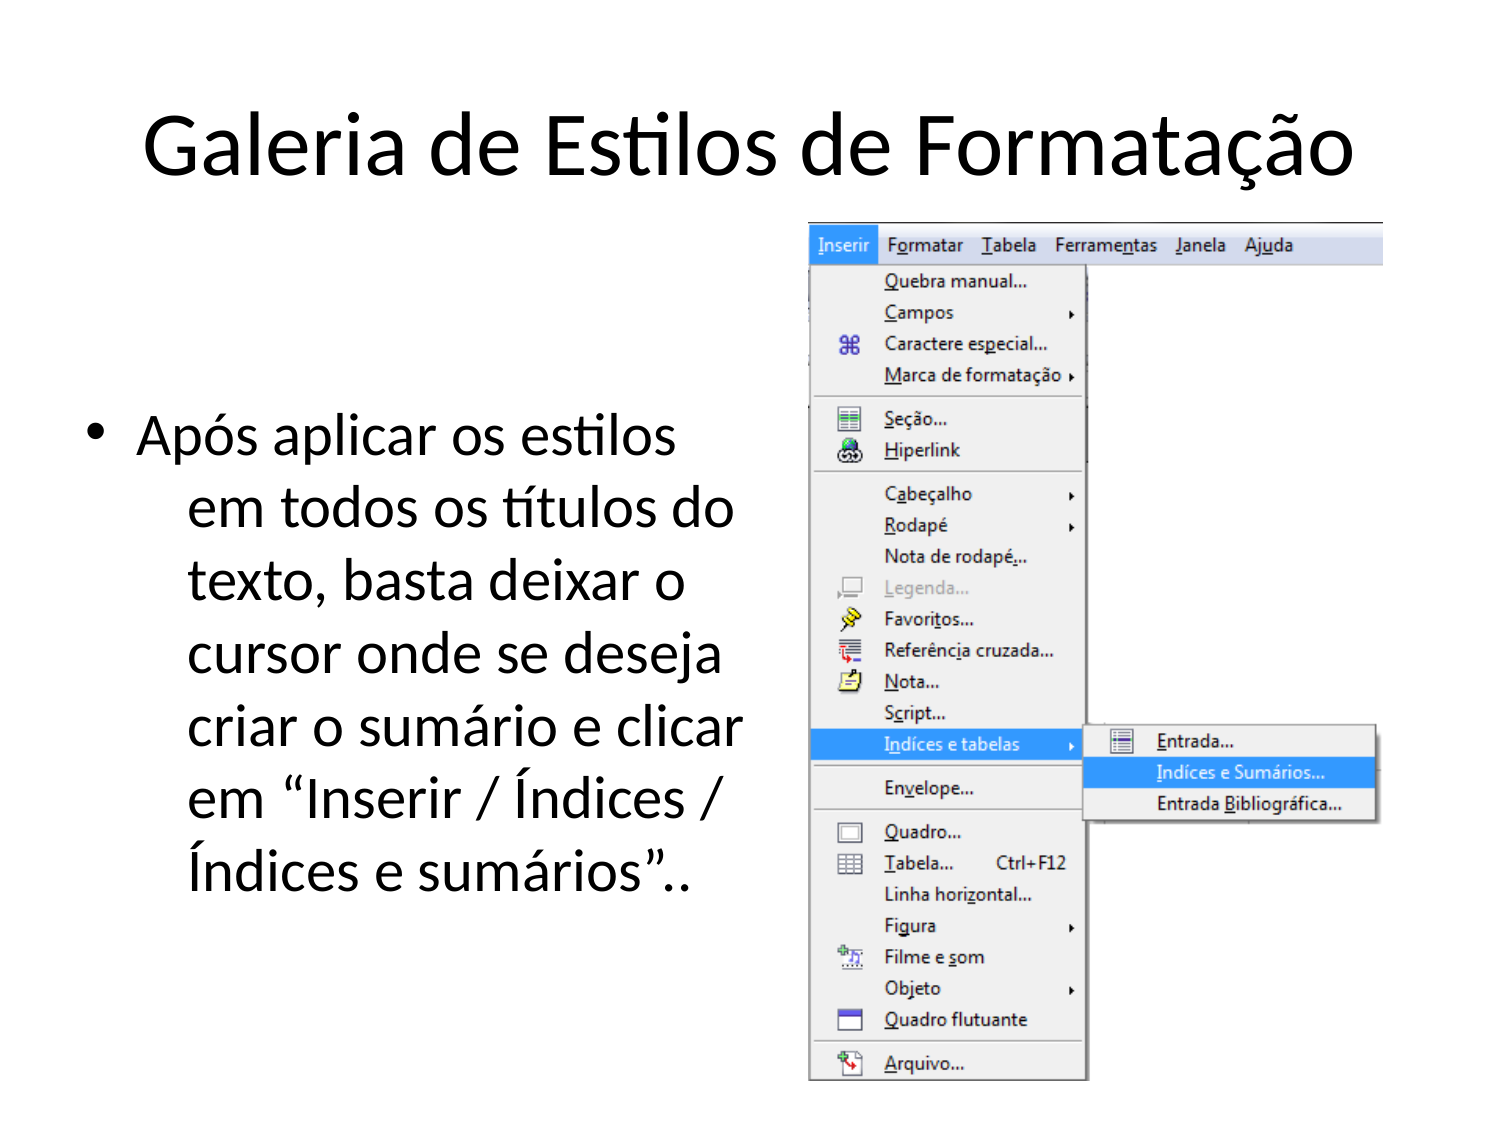

# Galeria de Estilos de Formatação
Após aplicar os estilos em todos os títulos do texto, basta deixar o cursor onde se deseja criar o sumário e clicar em “Inserir / Índices / Índices e sumários”..